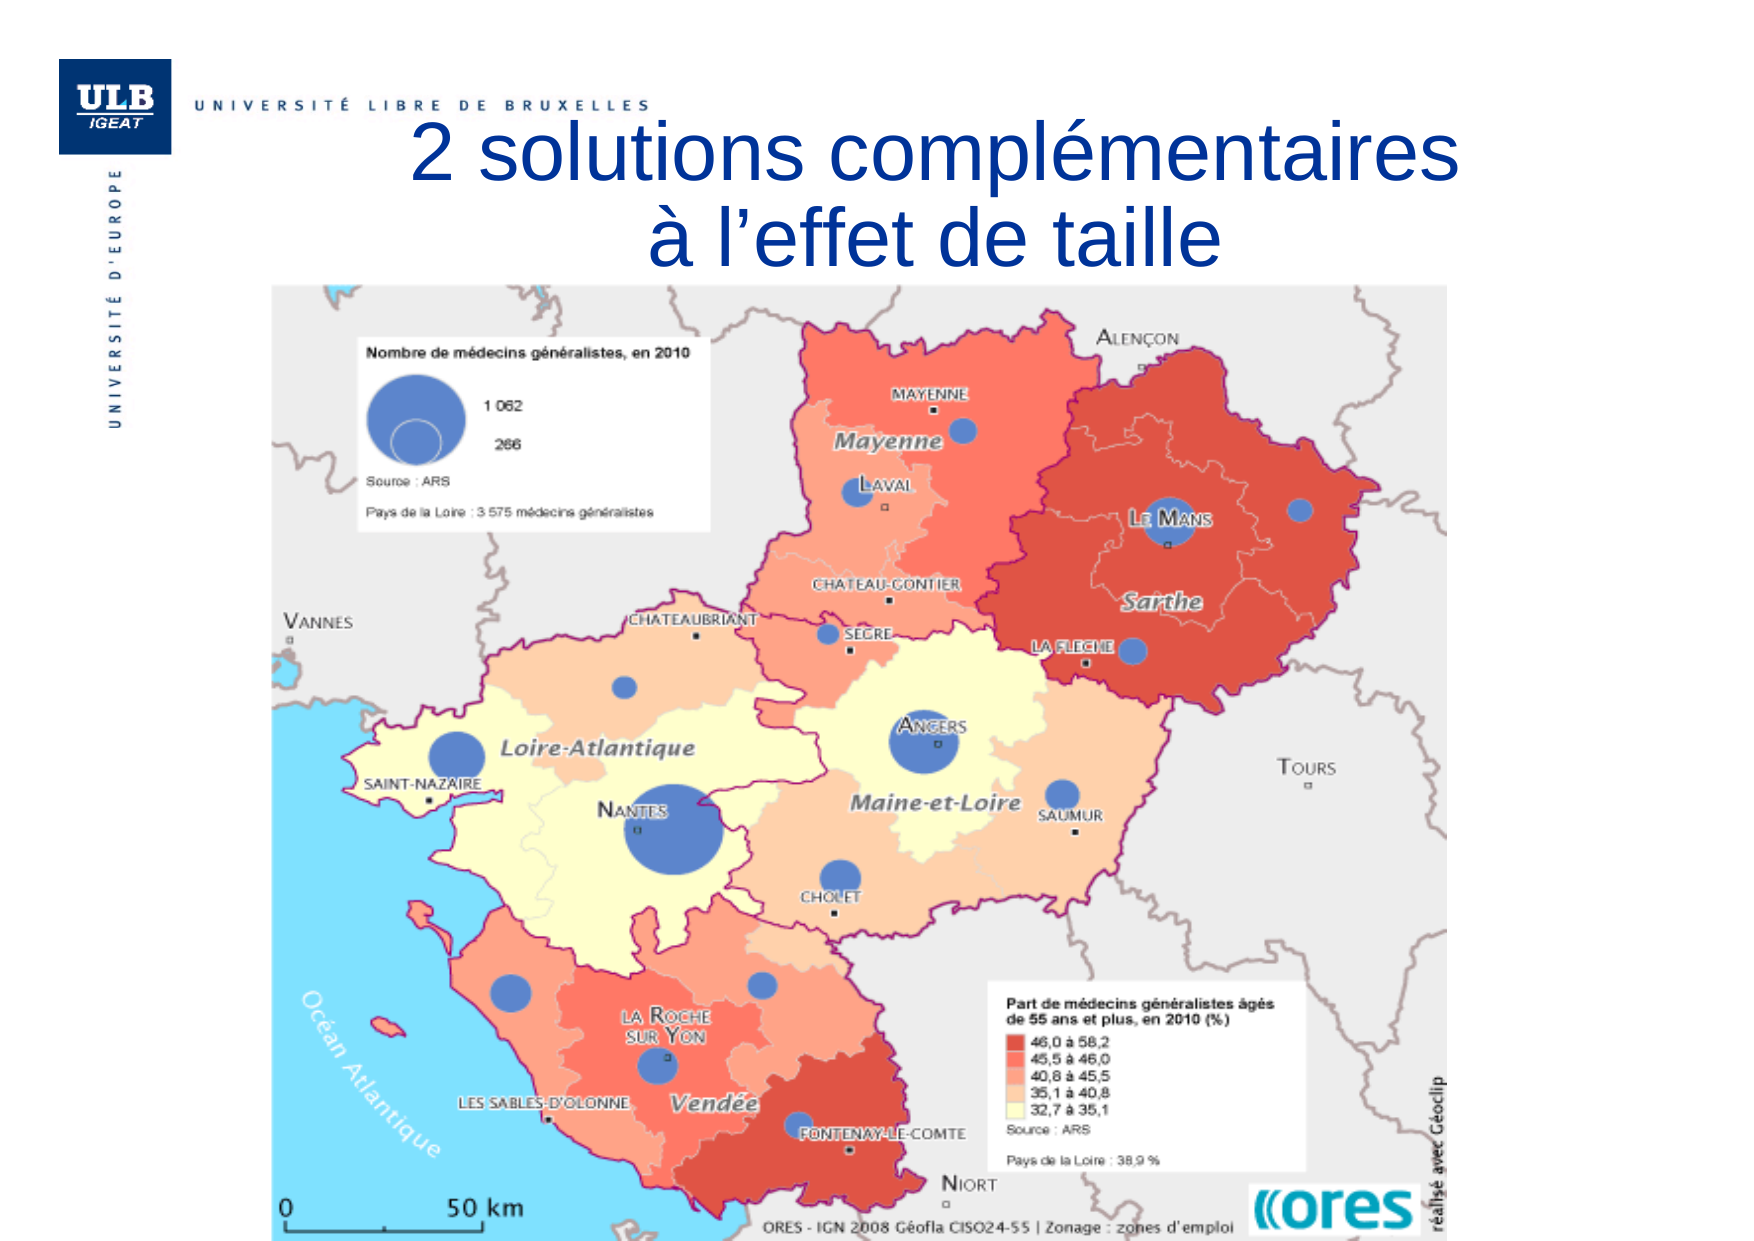

# 2 solutions complémentaires à l’effet de taille